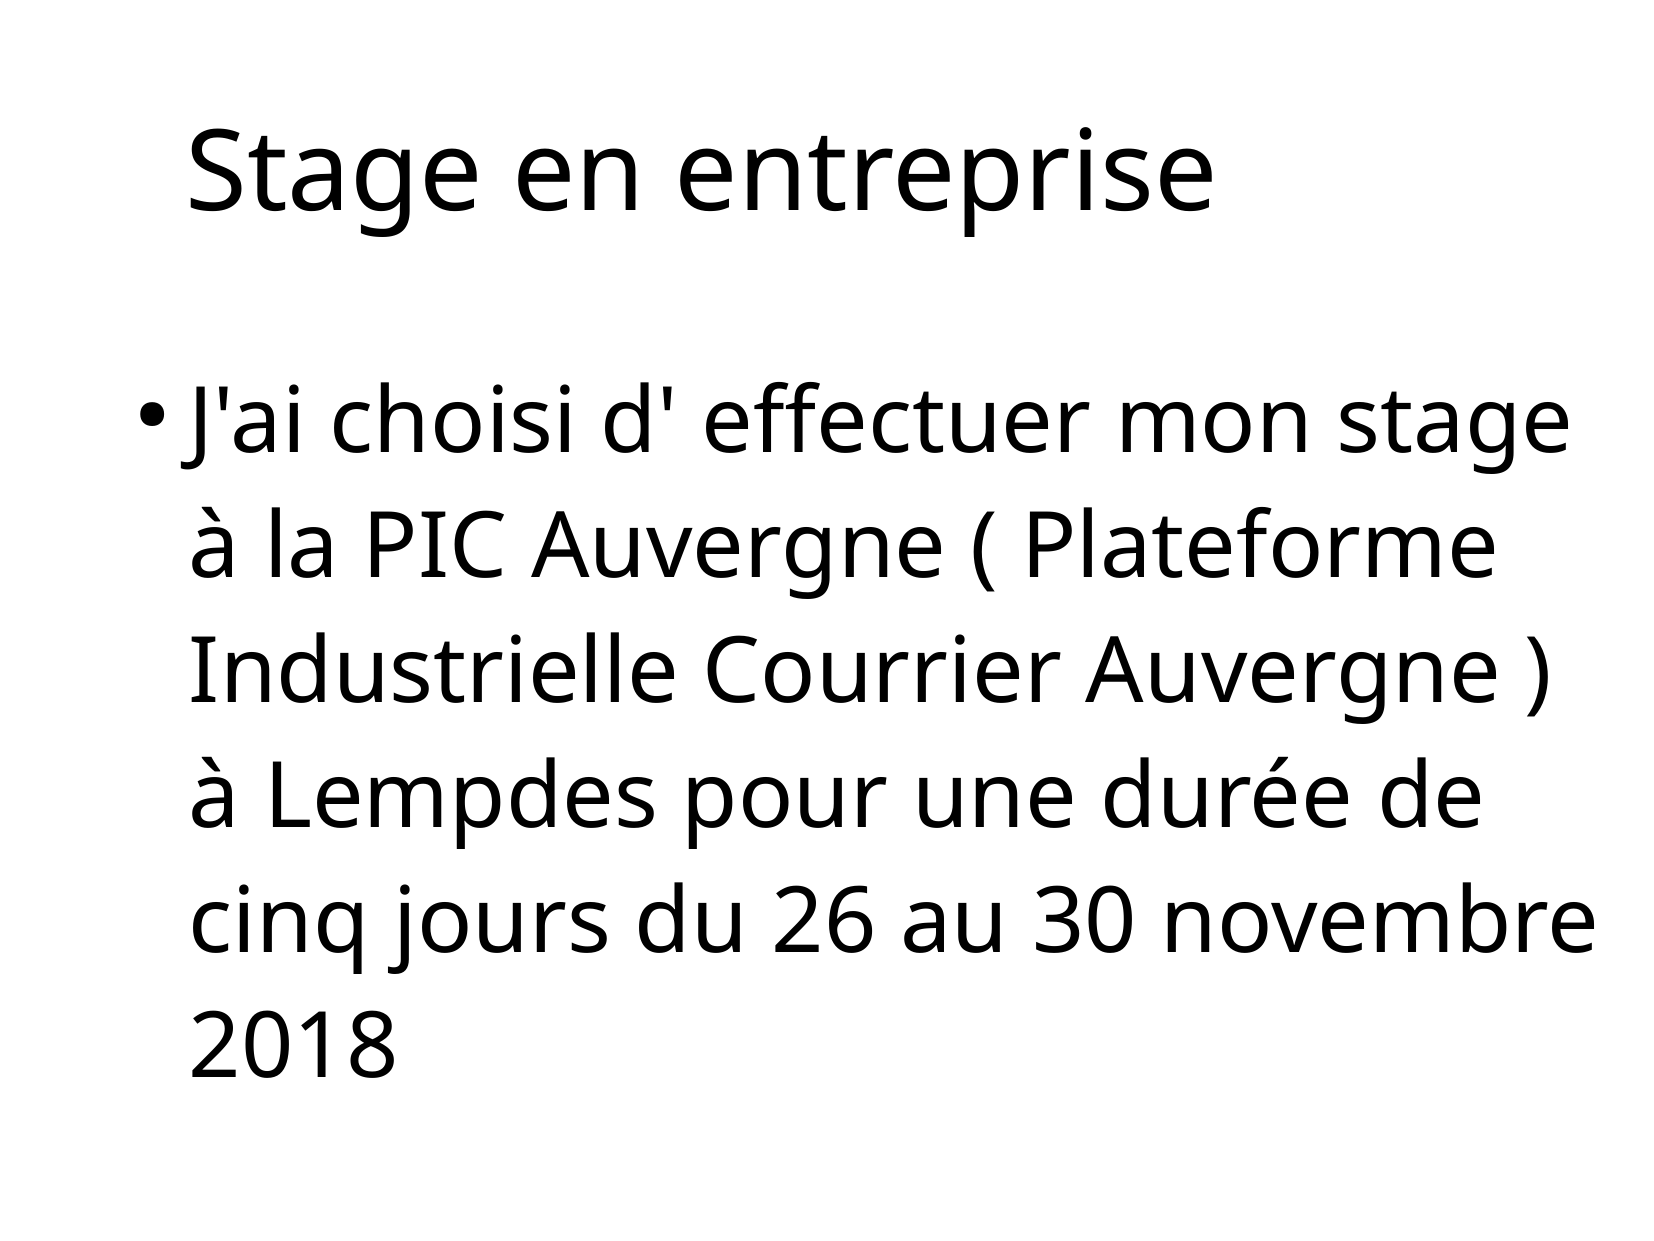

Stage en entreprise
# J'ai choisi d' effectuer mon stage à la PIC Auvergne ( Plateforme Industrielle Courrier Auvergne ) à Lempdes pour une durée de cinq jours du 26 au 30 novembre 2018